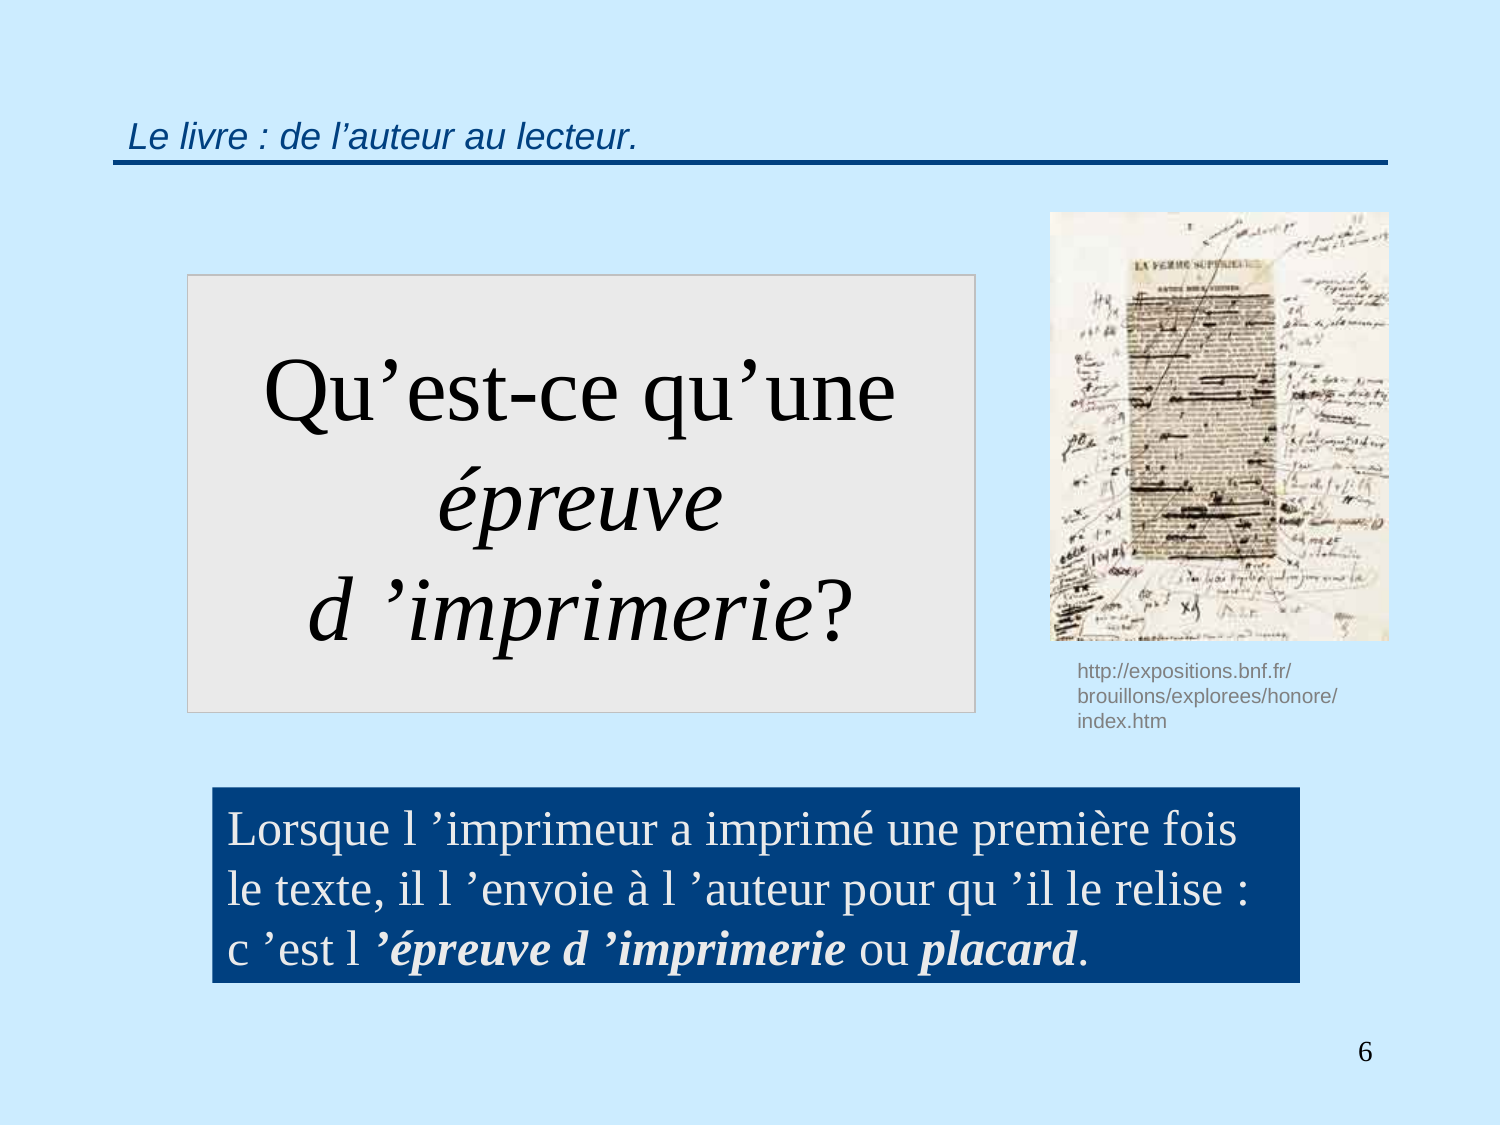

Le livre : de l’auteur au lecteur.
http://expositions.bnf.fr/brouillons/explorees/honore/index.htm
# Qu’est-ce qu’une épreuve d ’imprimerie?
Lorsque l ’imprimeur a imprimé une première fois le texte, il l ’envoie à l ’auteur pour qu ’il le relise : c ’est l ’épreuve d ’imprimerie ou placard.
6